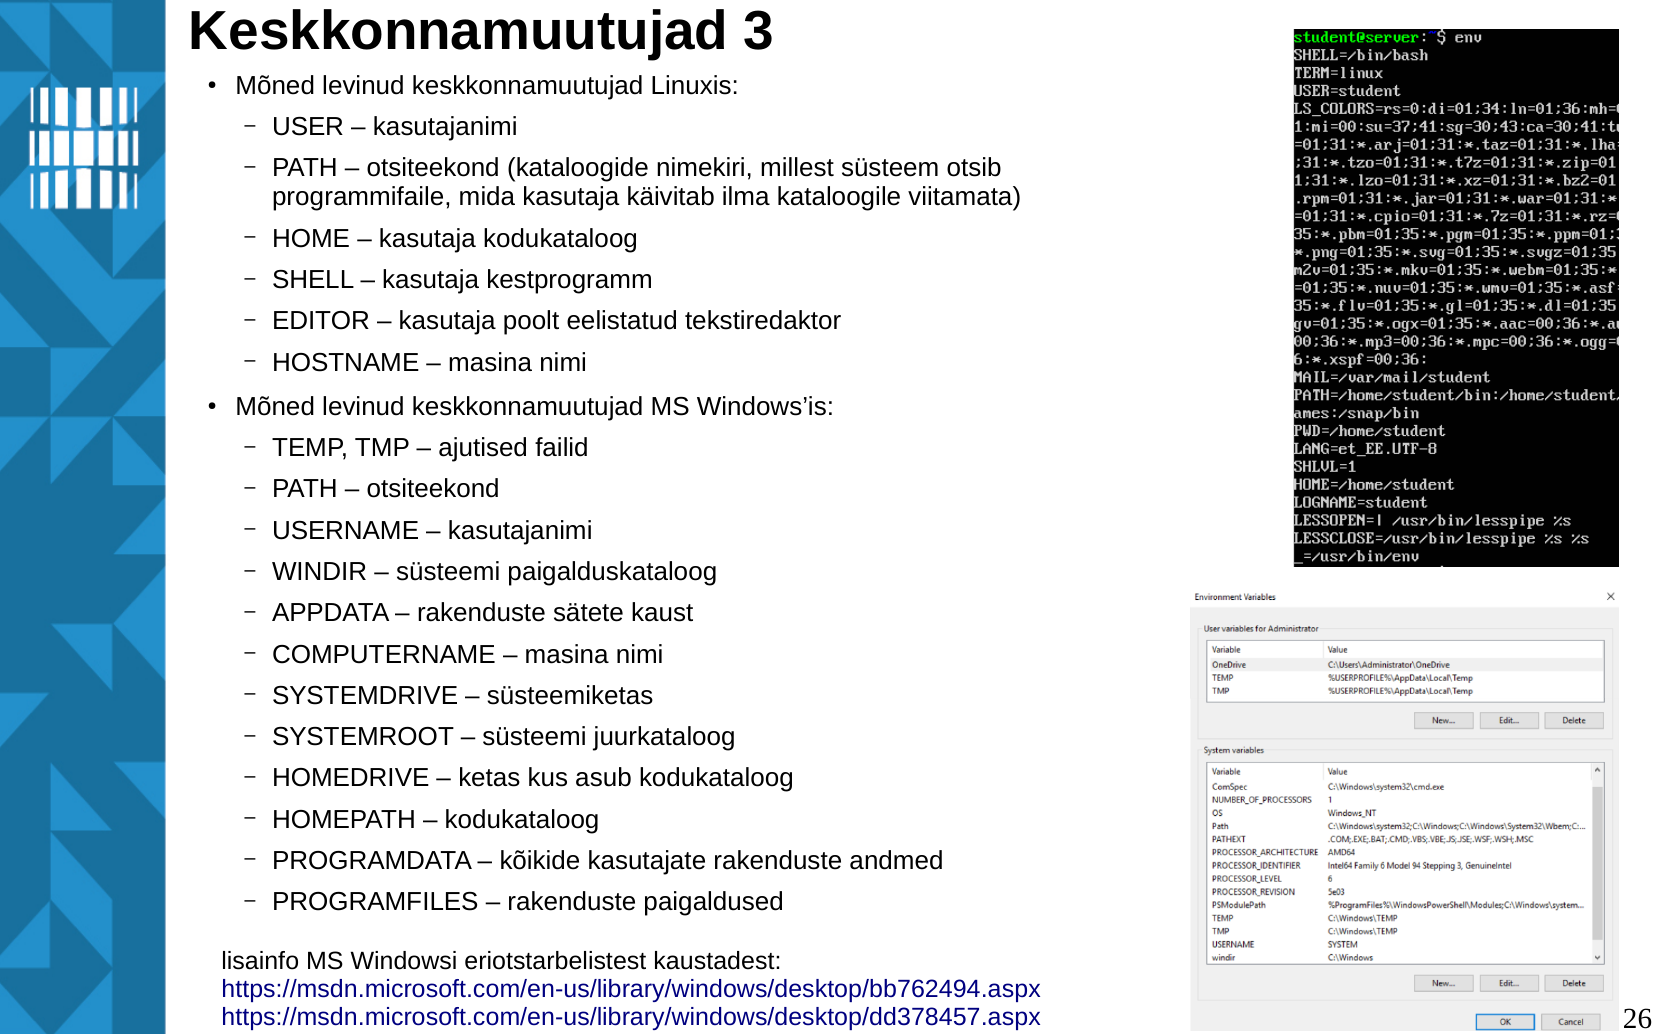

# Keskkonnamuutujad 3
Mõned levinud keskkonnamuutujad Linuxis:
USER – kasutajanimi
PATH – otsiteekond (kataloogide nimekiri, millest süsteem otsib programmifaile, mida kasutaja käivitab ilma kataloogile viitamata)
HOME – kasutaja kodukataloog
SHELL – kasutaja kestprogramm
EDITOR – kasutaja poolt eelistatud tekstiredaktor
HOSTNAME – masina nimi
Mõned levinud keskkonnamuutujad MS Windows’is:
TEMP, TMP – ajutised failid
PATH – otsiteekond
USERNAME – kasutajanimi
WINDIR – süsteemi paigalduskataloog
APPDATA – rakenduste sätete kaust
COMPUTERNAME – masina nimi
SYSTEMDRIVE – süsteemiketas
SYSTEMROOT – süsteemi juurkataloog
HOMEDRIVE – ketas kus asub kodukataloog
HOMEPATH – kodukataloog
PROGRAMDATA – kõikide kasutajate rakenduste andmed
PROGRAMFILES – rakenduste paigaldused
lisainfo MS Windowsi eriotstarbelistest kaustadest: https://msdn.microsoft.com/en-us/library/windows/desktop/bb762494.aspx
https://msdn.microsoft.com/en-us/library/windows/desktop/dd378457.aspx
8